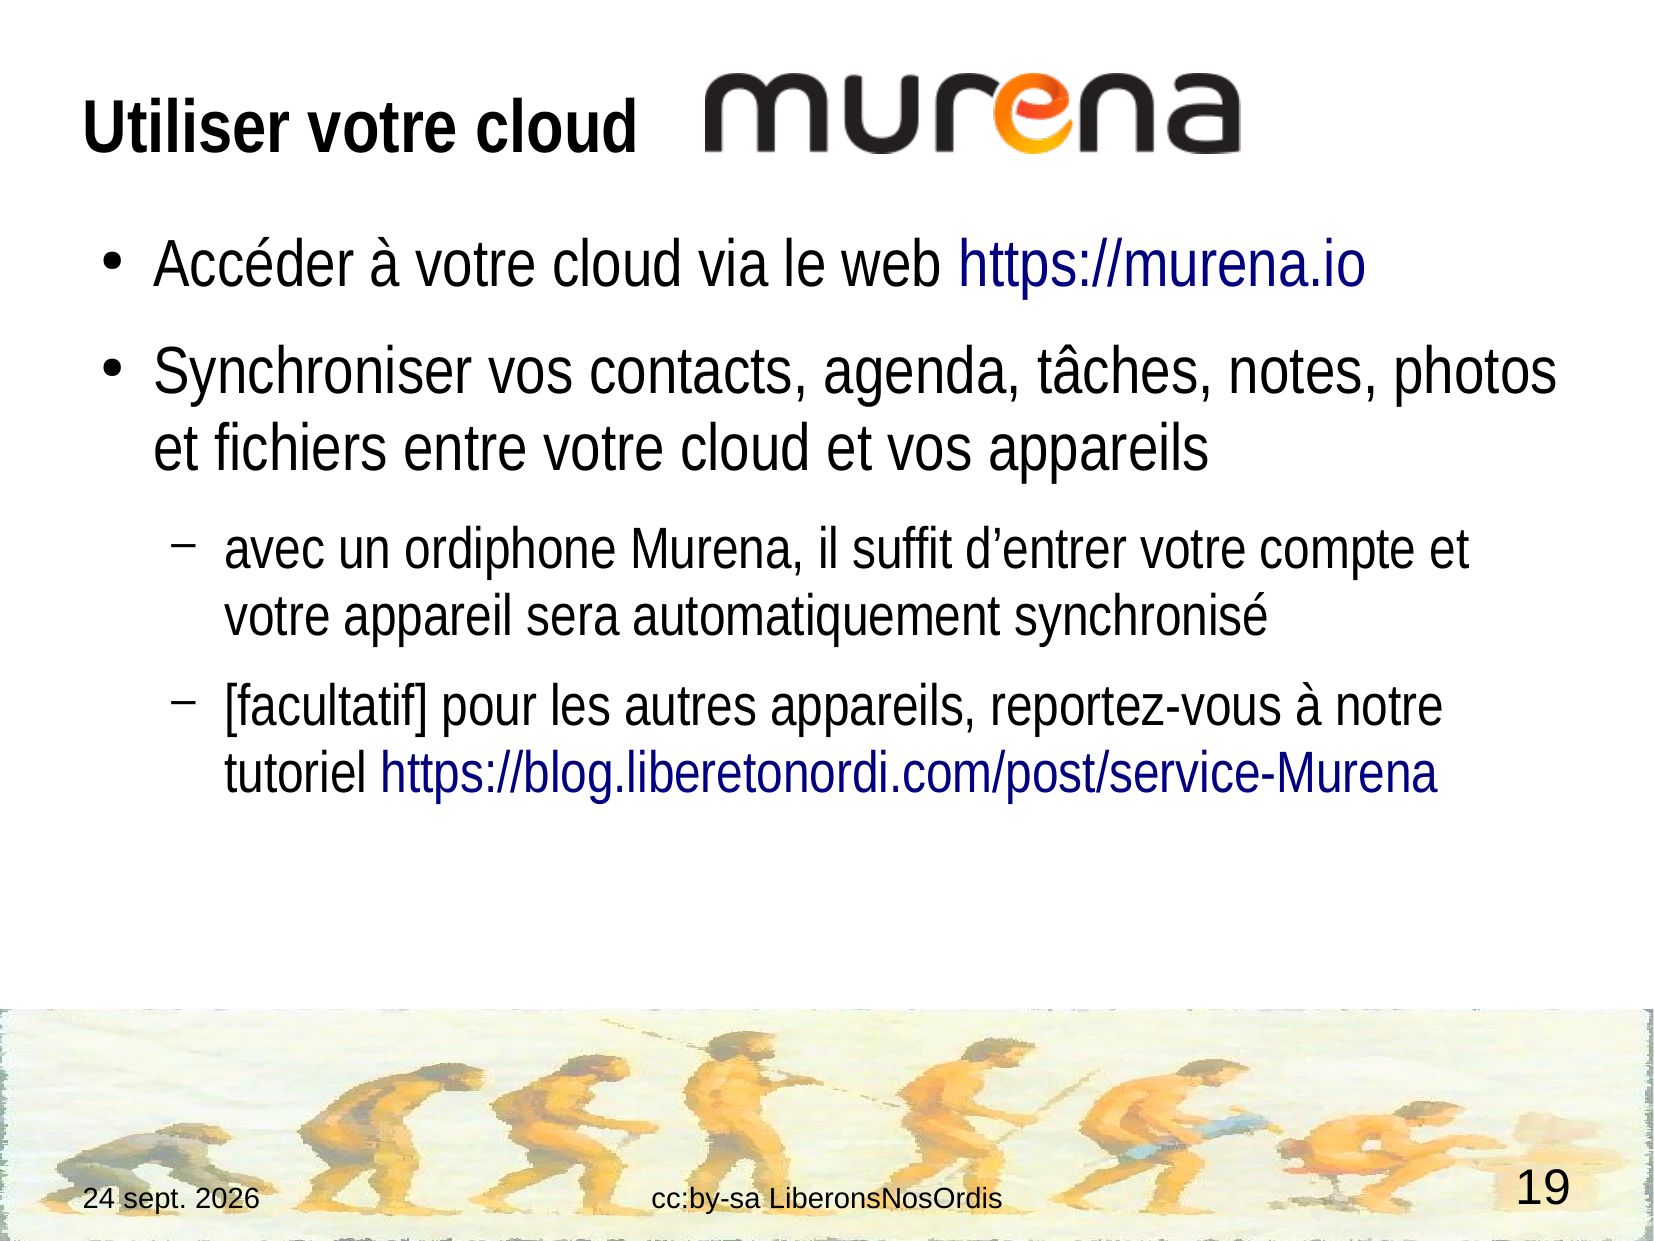

# Utiliser votre cloud
Accéder à votre cloud via le web https://murena.io
Synchroniser vos contacts, agenda, tâches, notes, photos et fichiers entre votre cloud et vos appareils
avec un ordiphone Murena, il suffit d’entrer votre compte et votre appareil sera automatiquement synchronisé
[facultatif] pour les autres appareils, reportez-vous à notre tutoriel https://blog.liberetonordi.com/post/service-Murena
cc:by-sa LiberonsNosOrdis
19